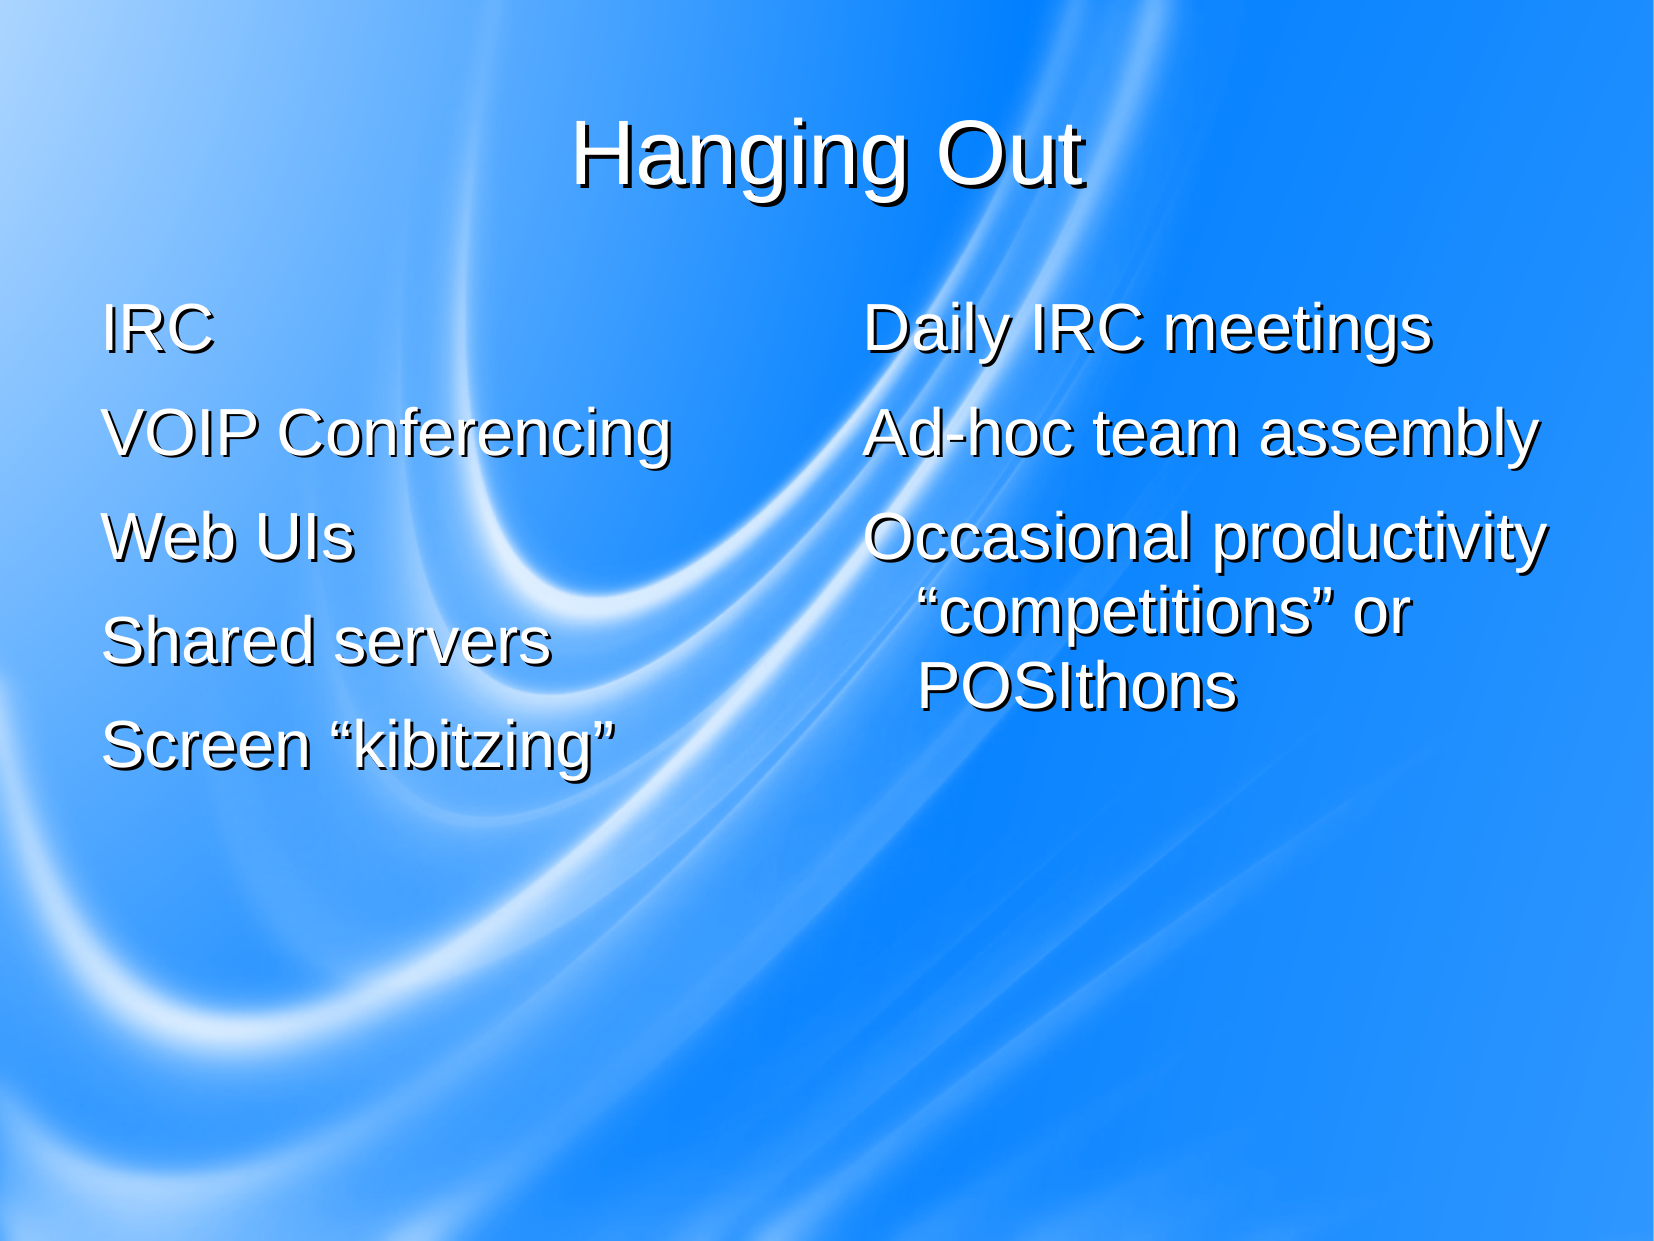

# Hanging Out
IRC
VOIP Conferencing
Web UIs
Shared servers
Screen “kibitzing”
Daily IRC meetings
Ad-hoc team assembly
Occasional productivity “competitions” or POSIthons